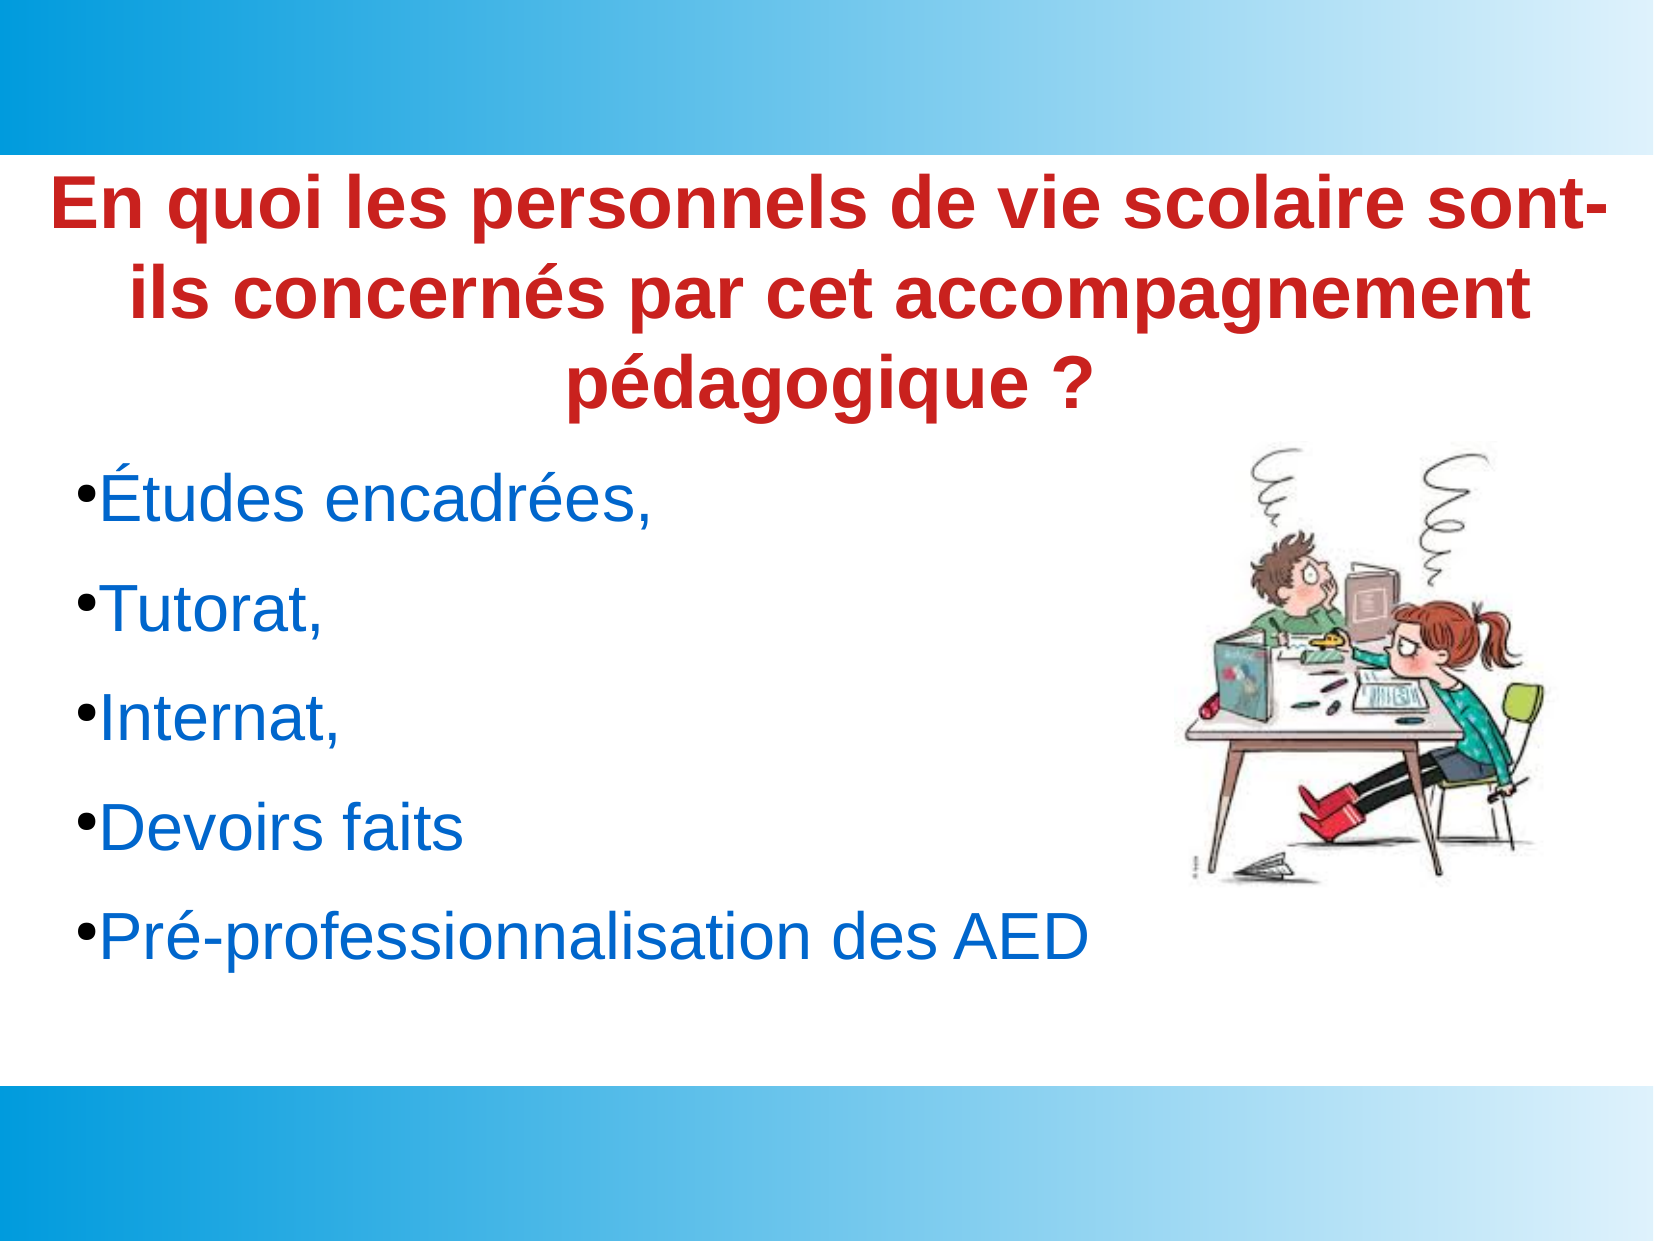

# En quoi les personnels de vie scolaire sont-ils concernés par cet accompagnement pédagogique ?
Études encadrées,
Tutorat,
Internat,
Devoirs faits
Pré-professionnalisation des AED